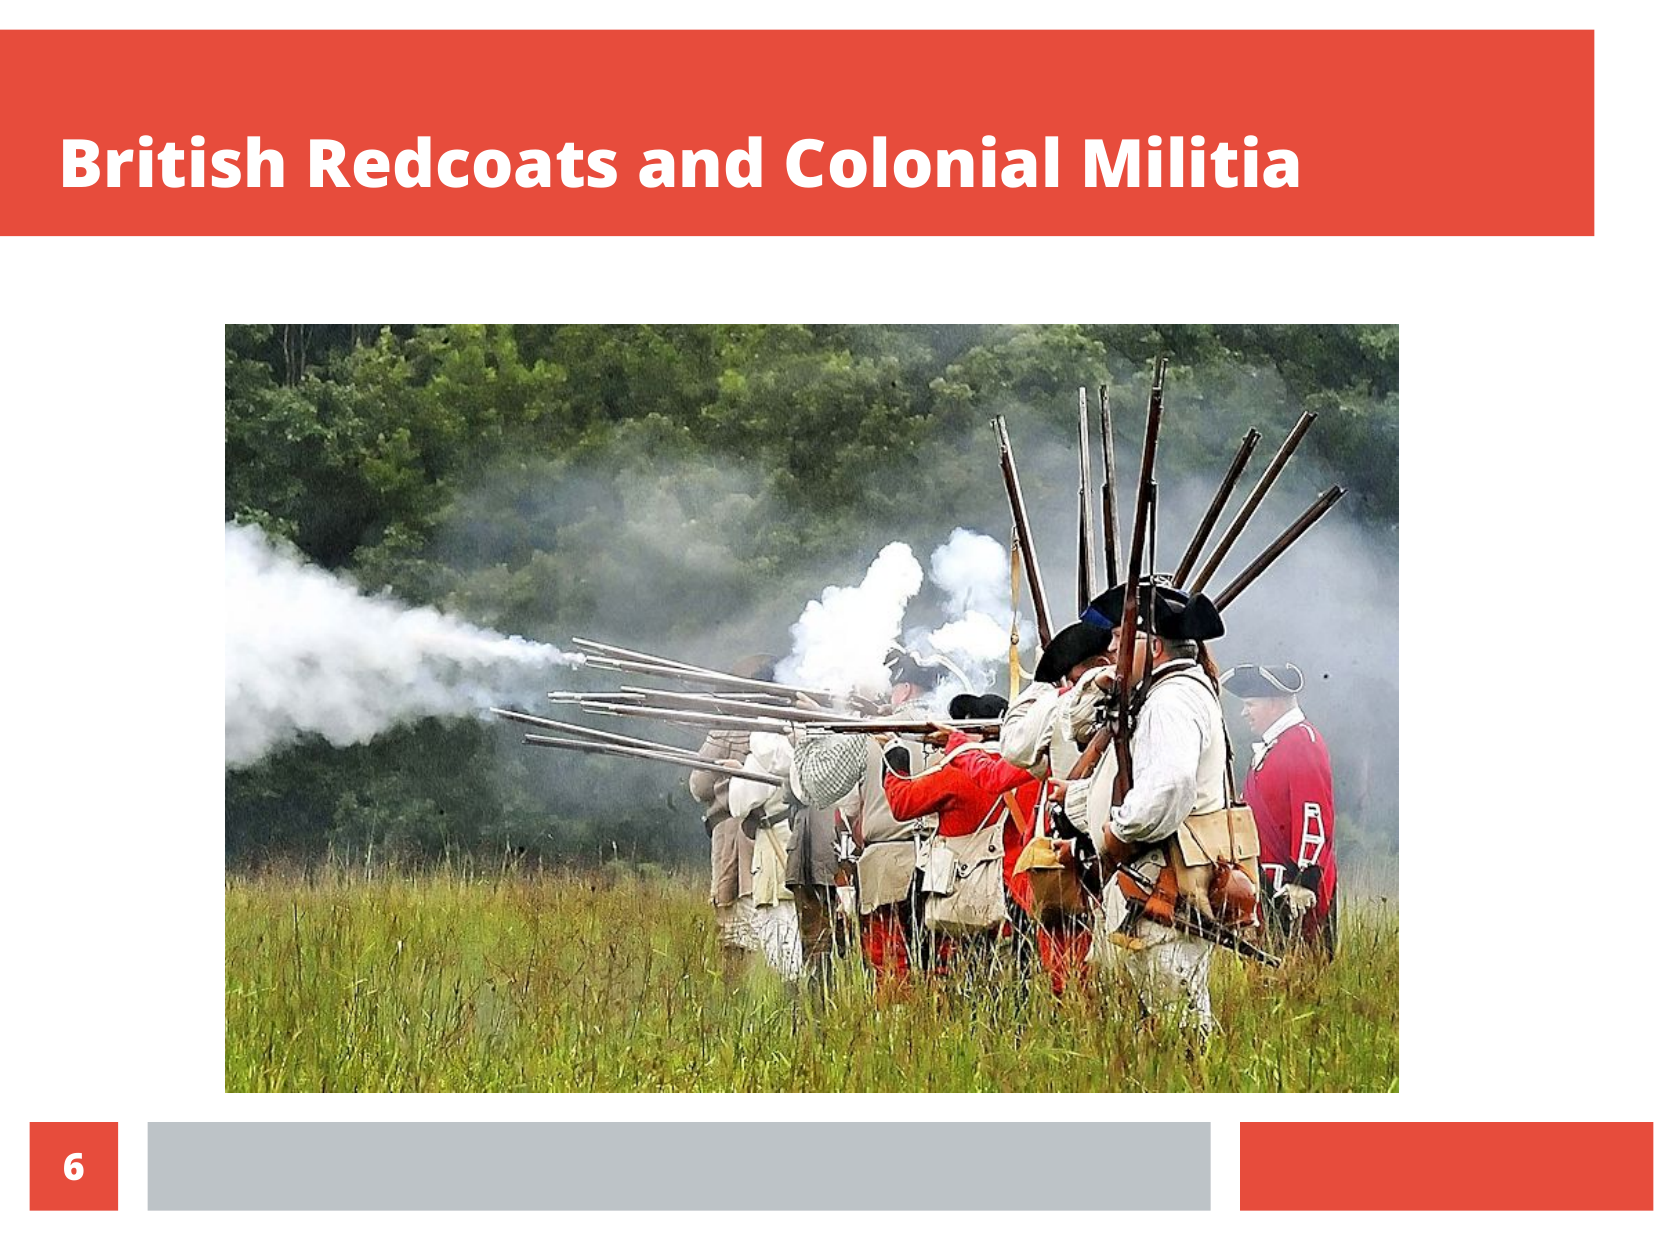

# British Redcoats and Colonial Militia
6